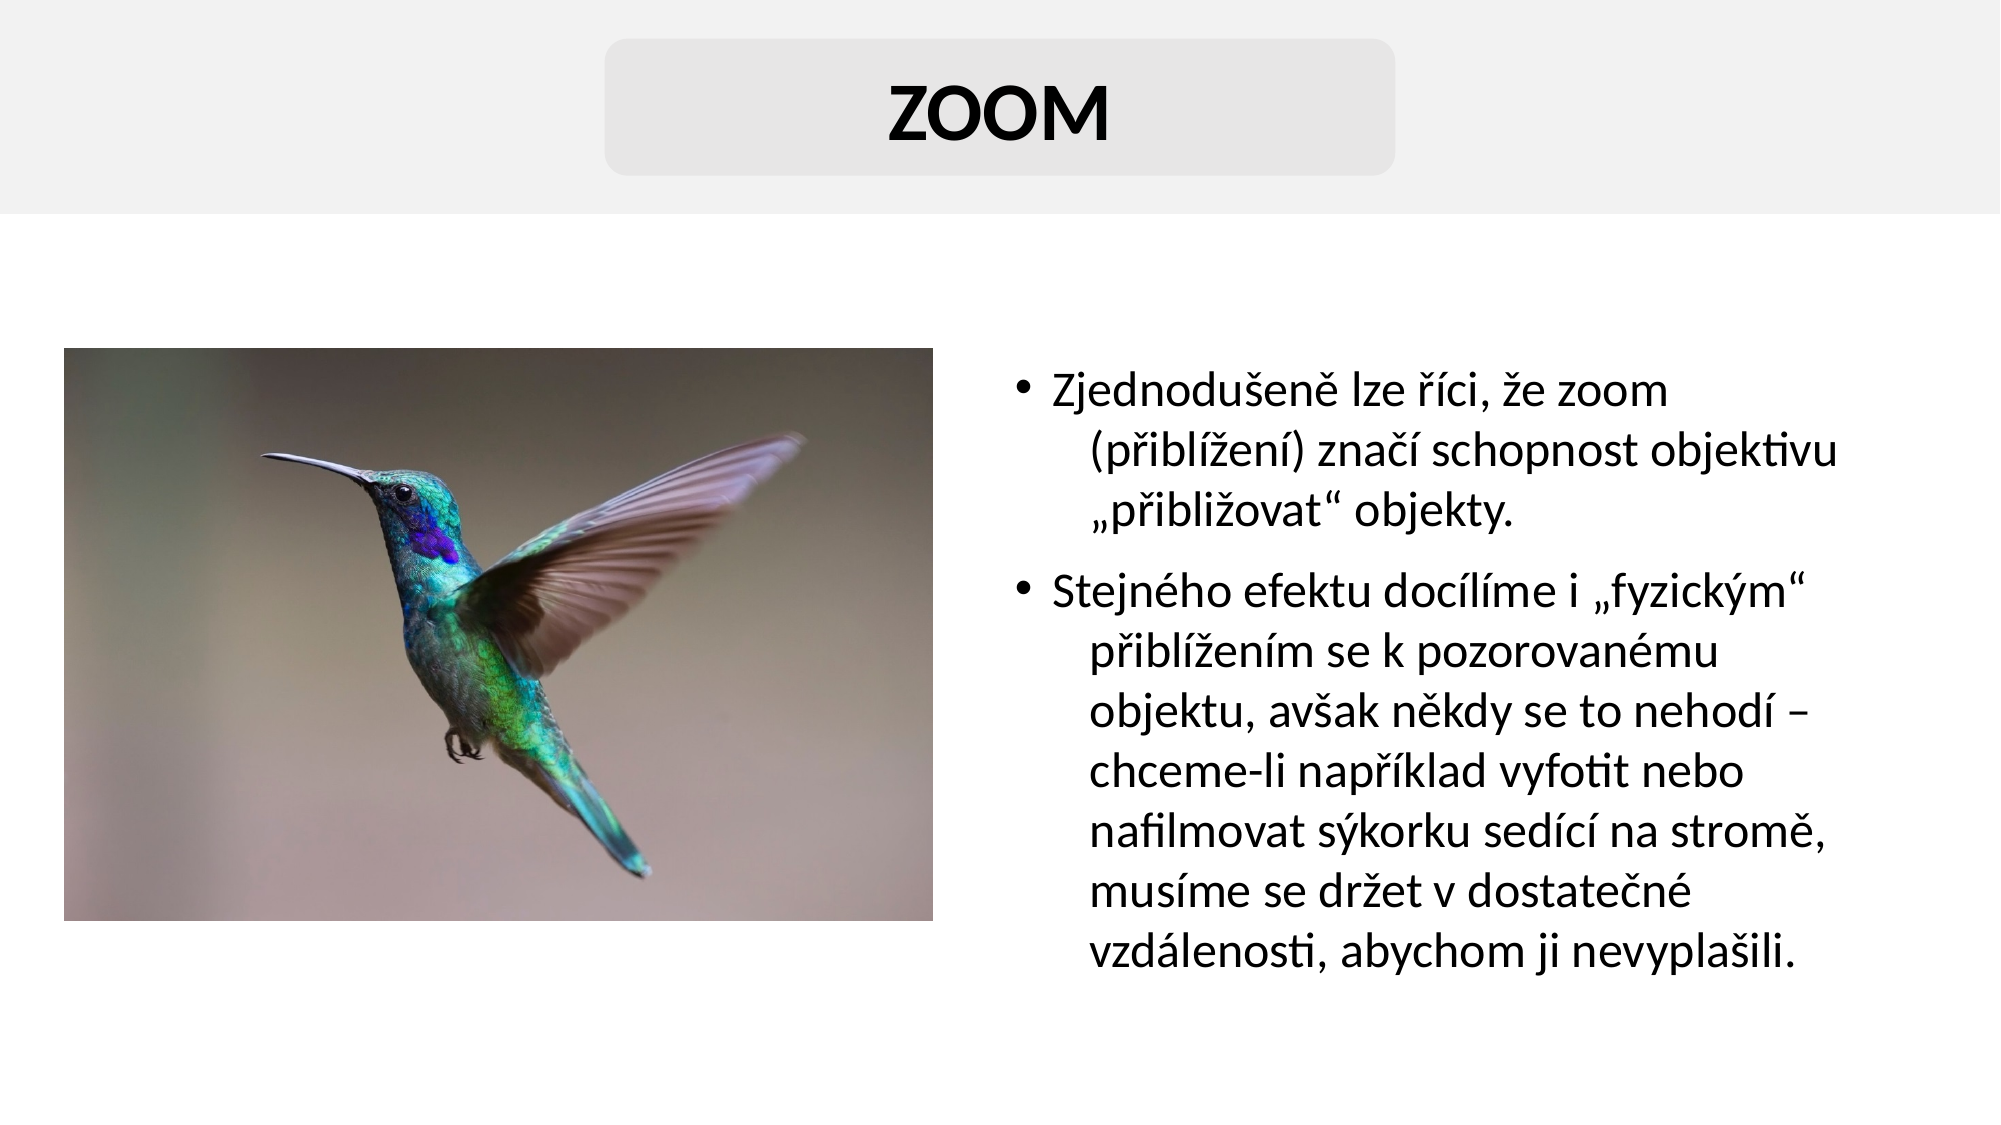

ZOOM
Zjednodušeně lze říci, že zoom (přiblížení) značí schopnost objektivu „přibližovat“ objekty.
Stejného efektu docílíme i „fyzickým“ přiblížením se k pozorovanému objektu, avšak někdy se to nehodí – chceme-li například vyfotit nebo nafilmovat sýkorku sedící na stromě, musíme se držet v dostatečné vzdálenosti, abychom ji nevyplašili.